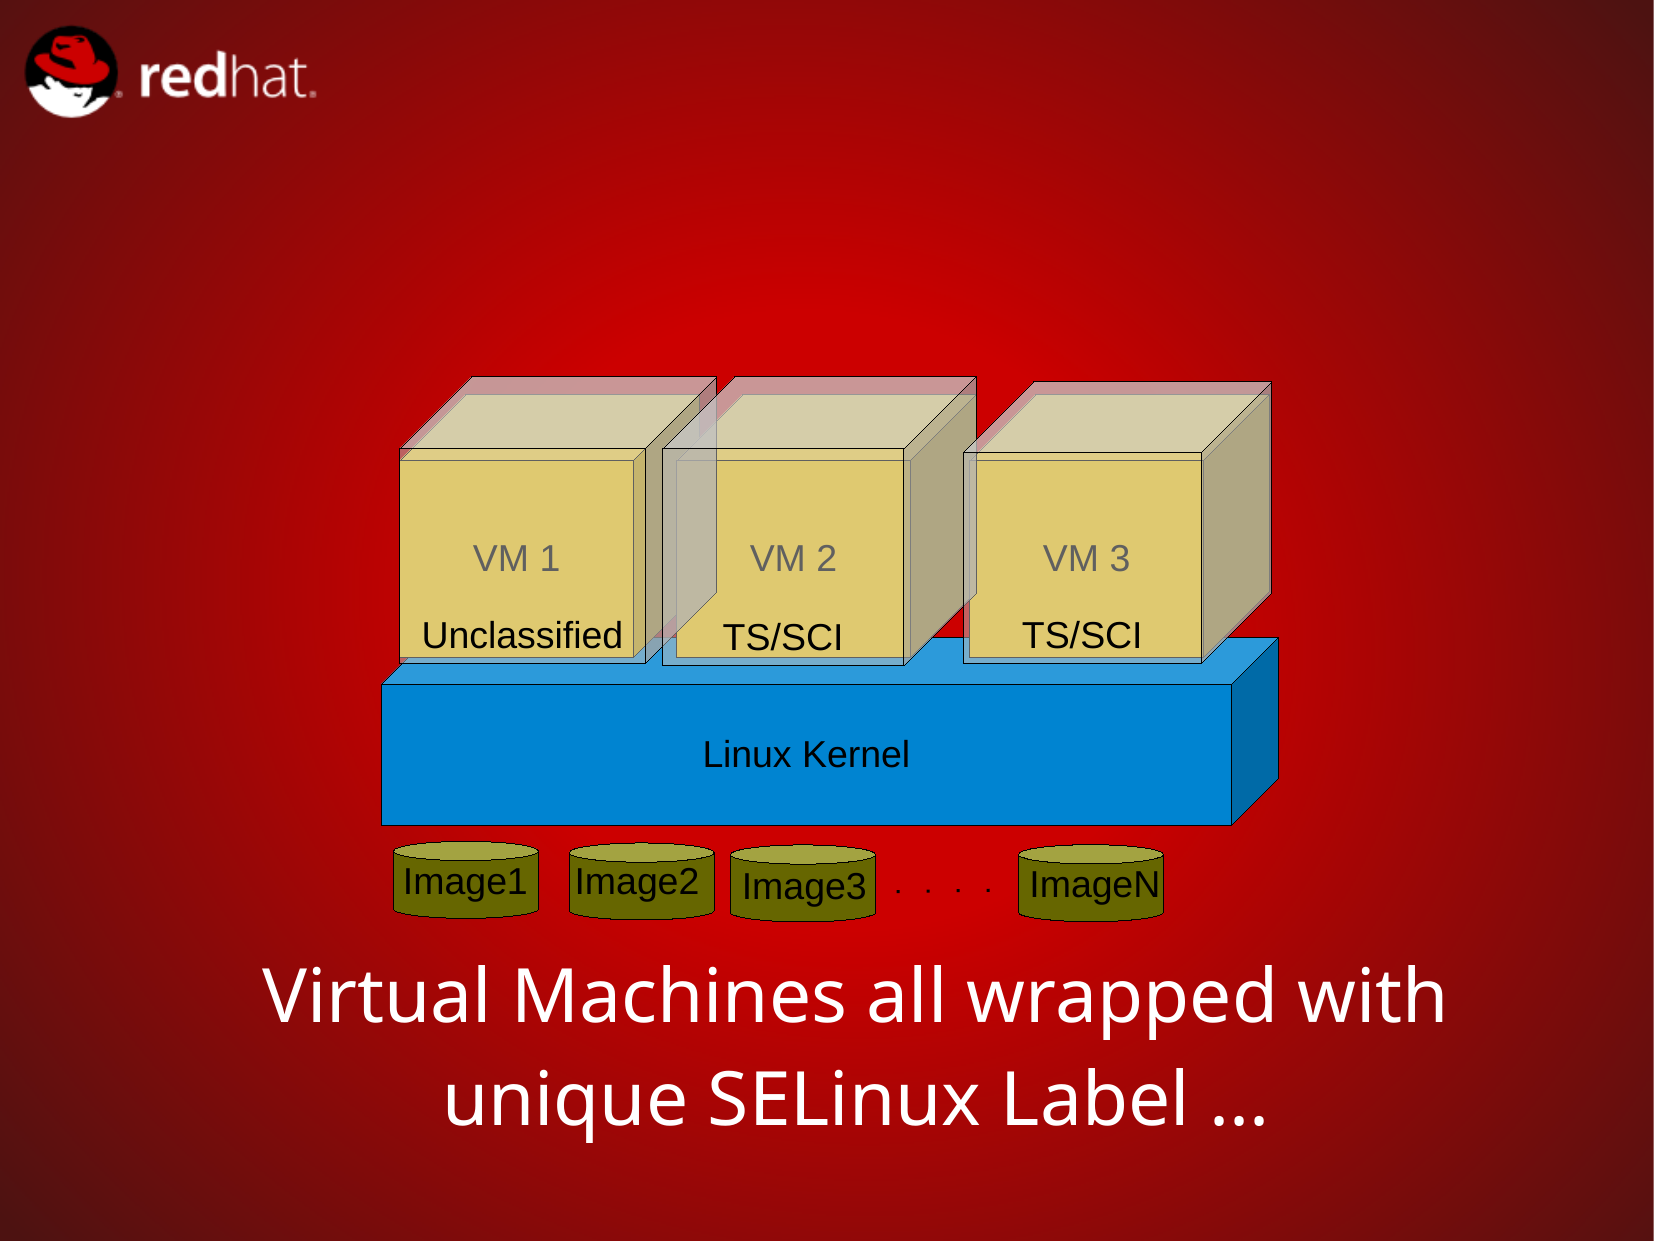

Unclassified
TS/SCI
TS/SCI
VM 1
VM 2
VM 3
Linux Kernel
Image2
Image1
ImageN
Image3
Virtual Machines all wrapped with unique SELinux Label ...